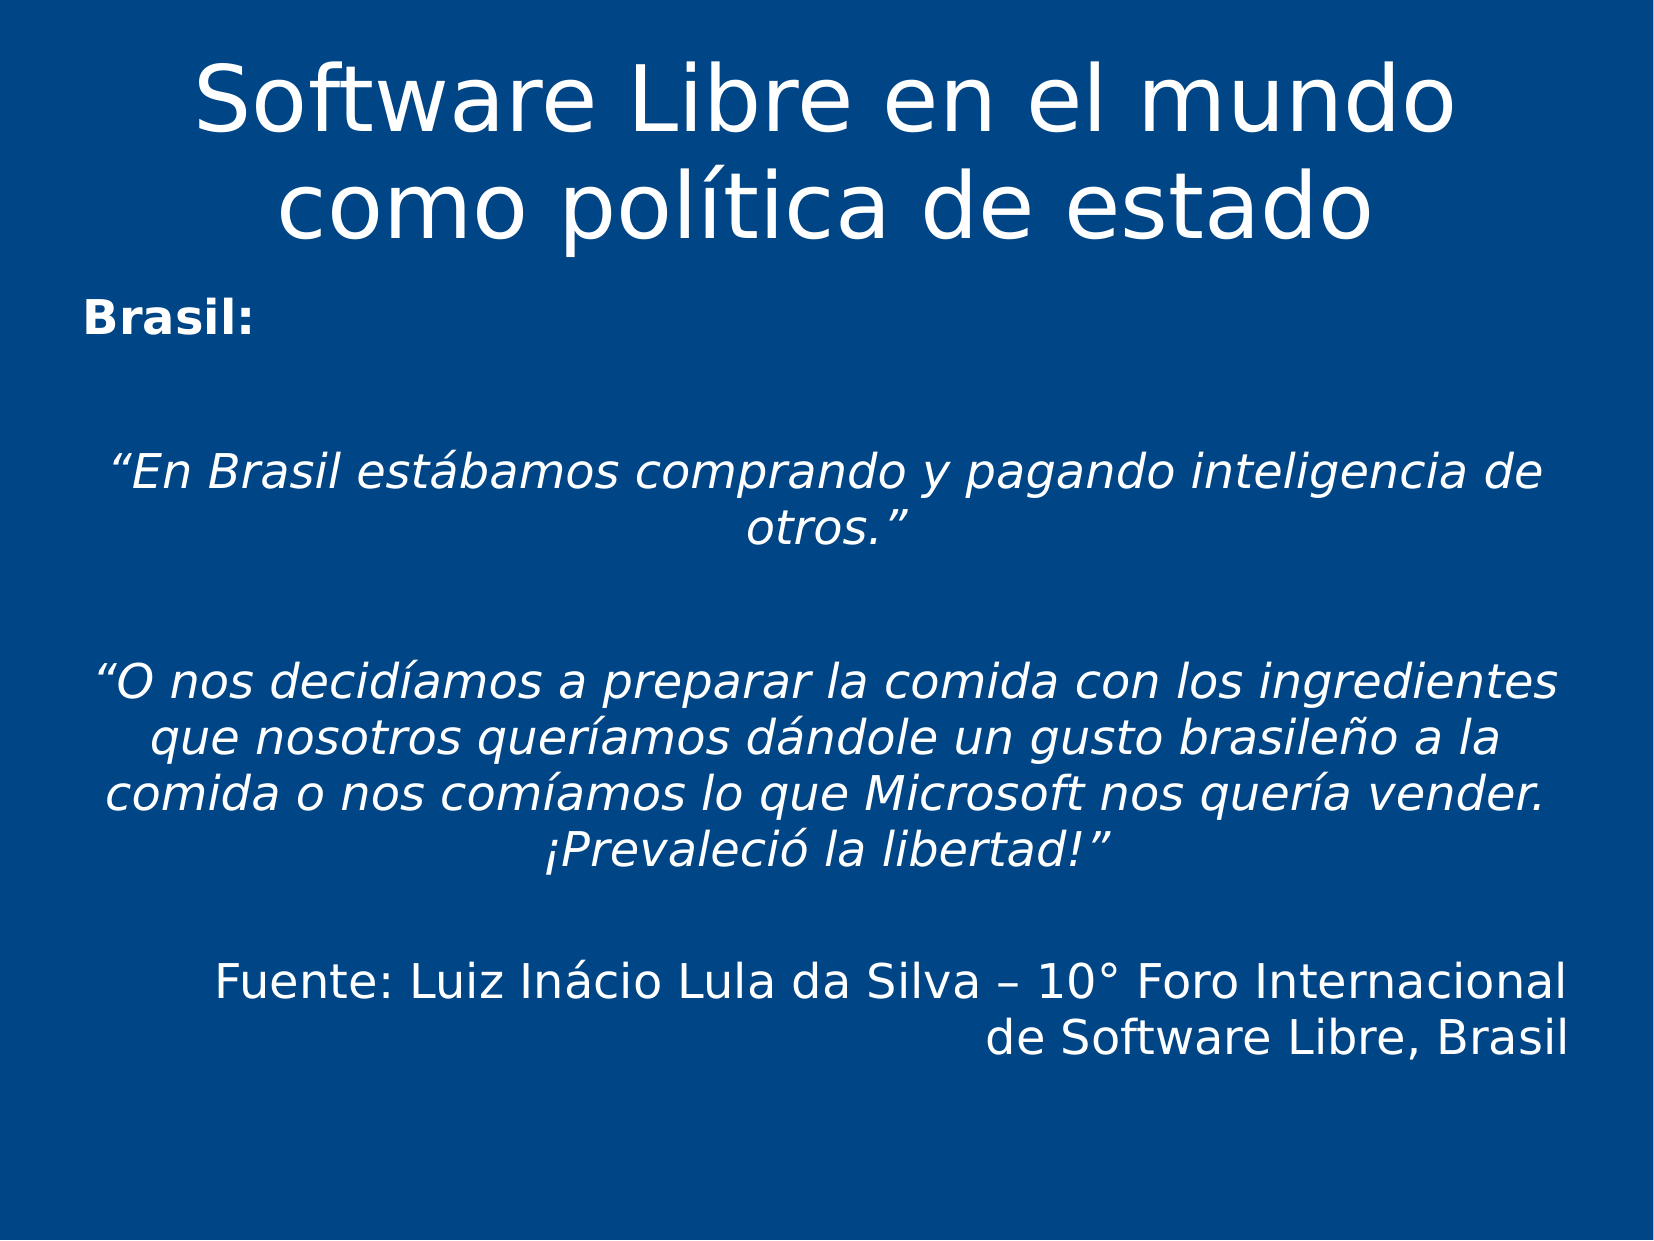

# Software Libre en el mundo como política de estado
Brasil:
“En Brasil estábamos comprando y pagando inteligencia de otros.”
“O nos decidíamos a preparar la comida con los ingredientes que nosotros queríamos dándole un gusto brasileño a la comida o nos comíamos lo que Microsoft nos quería vender.
¡Prevaleció la libertad!”
Fuente: Luiz Inácio Lula da Silva – 10° Foro Internacional
de Software Libre, Brasil